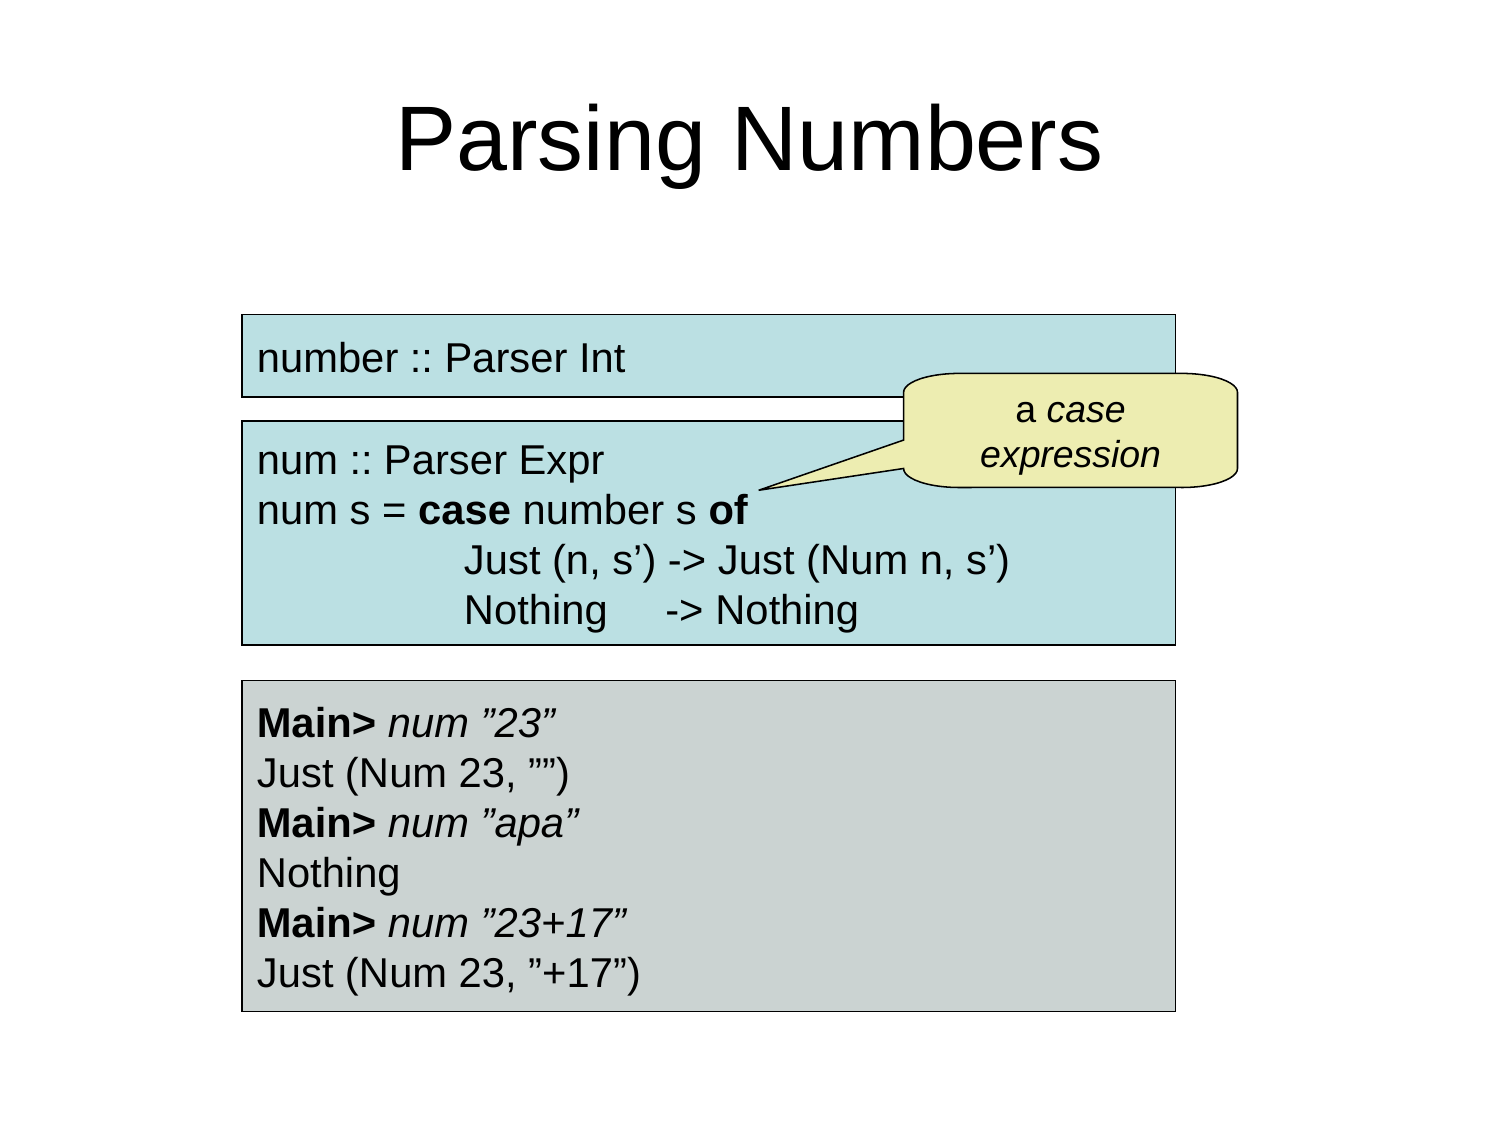

# Parsing Numbers
number :: Parser Int
a case expression
num :: Parser Expr
num s = case number s of
 Just (n, s’) -> Just (Num n, s’)
 Nothing -> Nothing
Main> num ”23”
Just (Num 23, ””)
Main> num ”apa”
Nothing
Main> num ”23+17”
Just (Num 23, ”+17”)